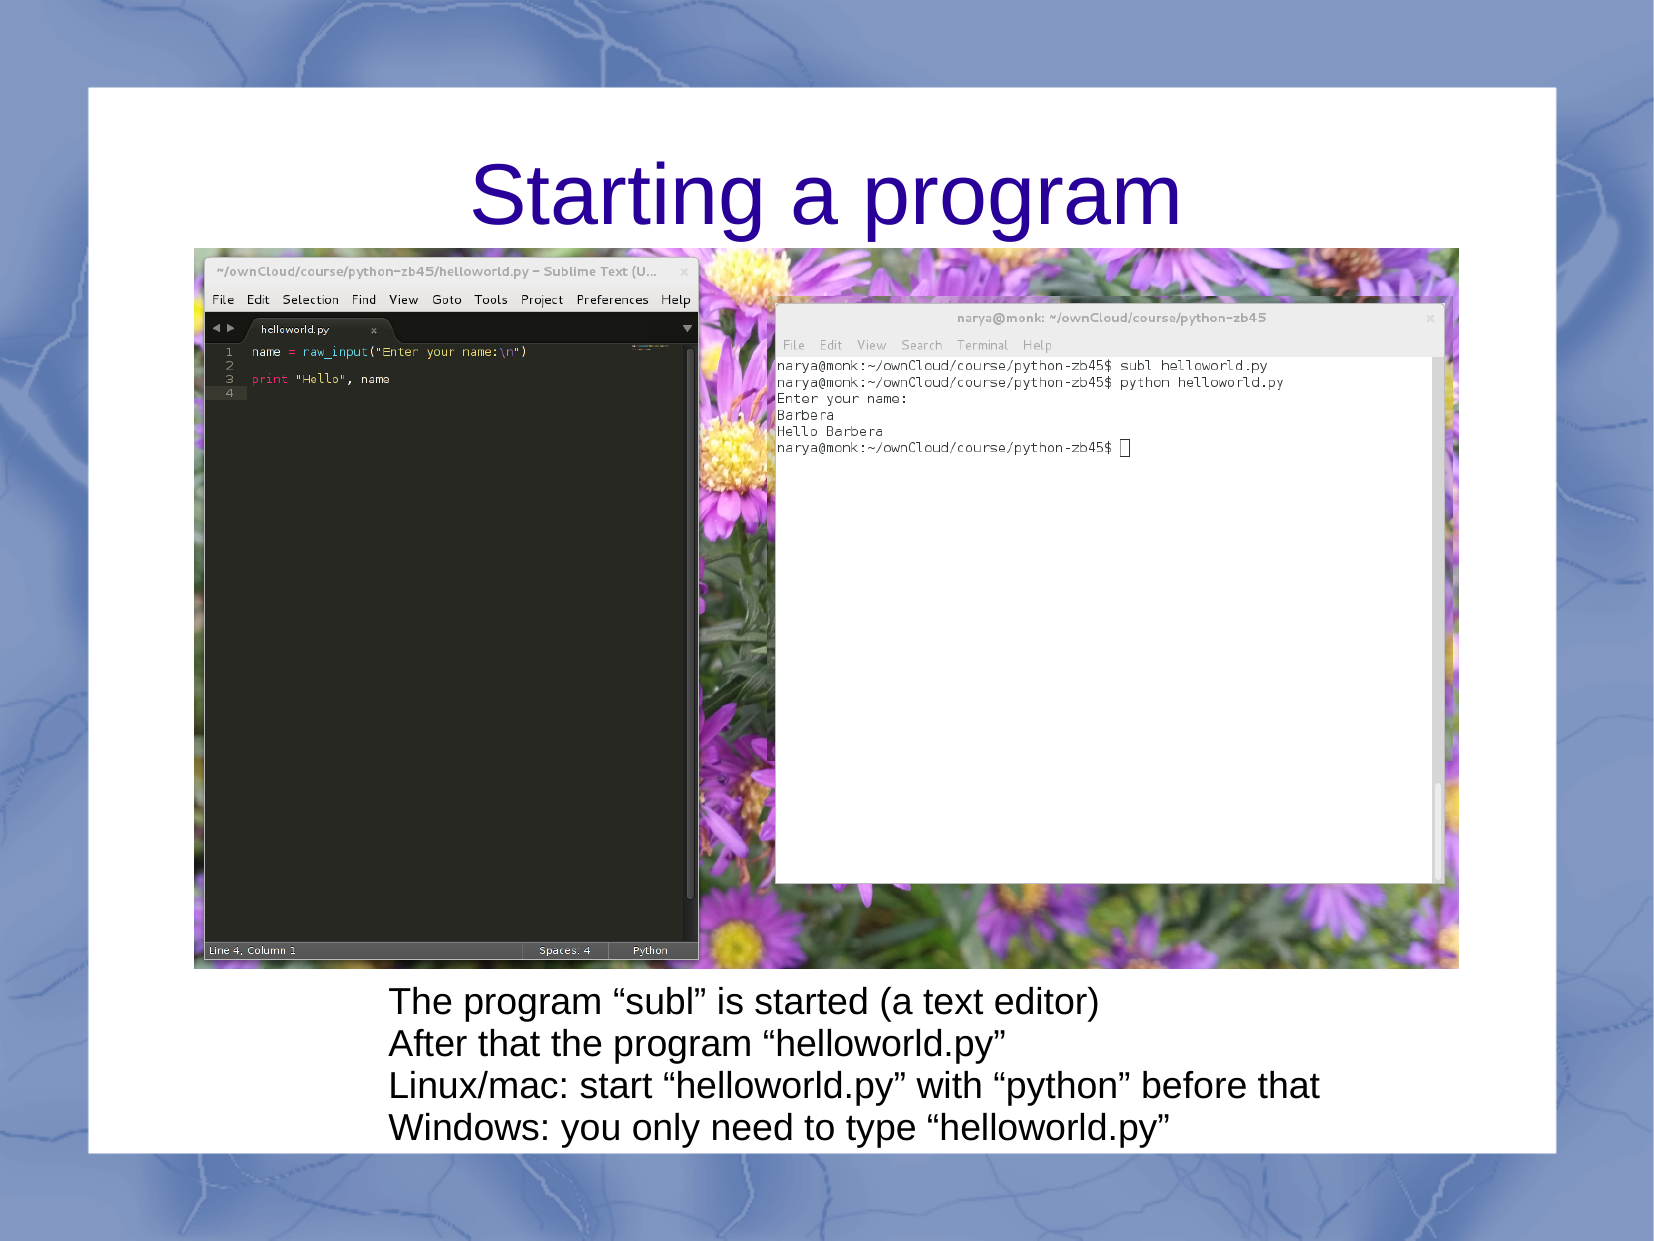

# Starting a program
The program “subl” is started (a text editor)
After that the program “helloworld.py”
Linux/mac: start “helloworld.py” with “python” before that
Windows: you only need to type “helloworld.py”